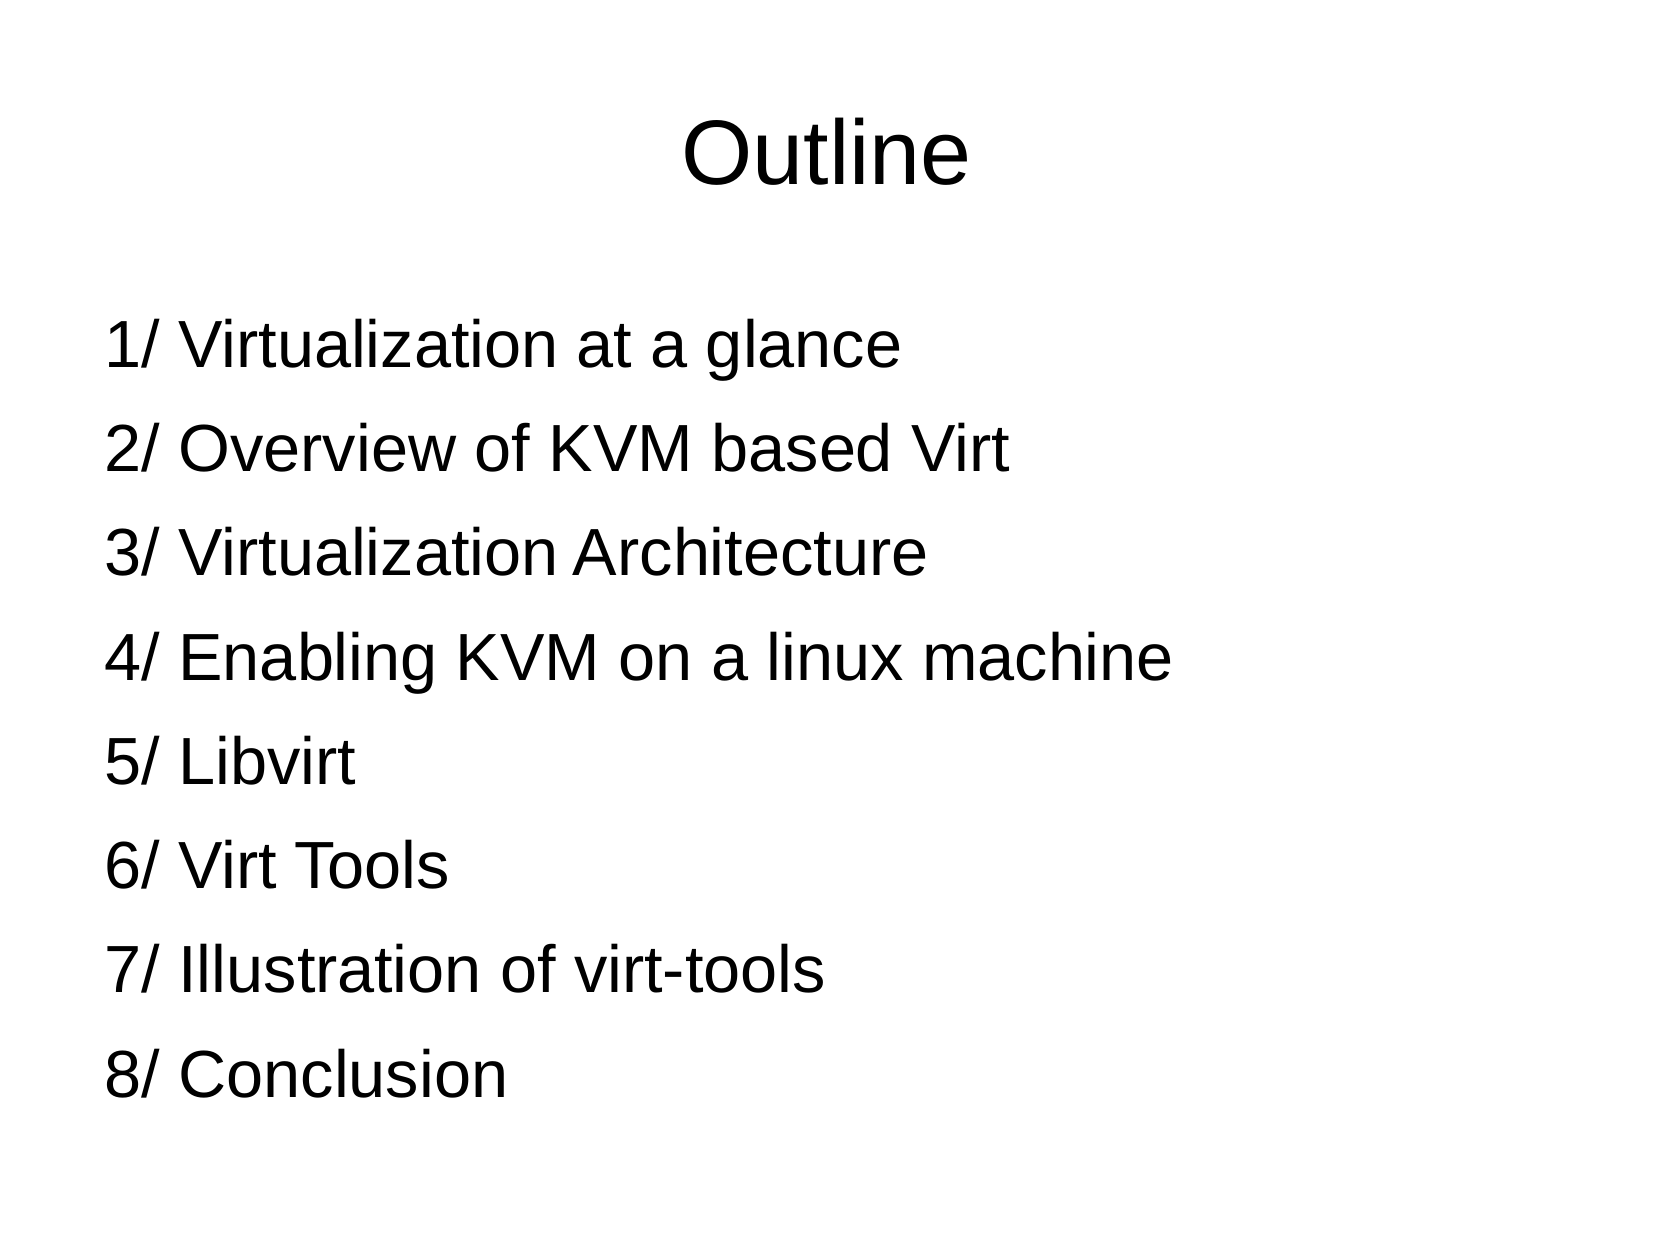

# Outline
 Virtualization at a glance
 Overview of KVM based Virt
 Virtualization Architecture
 Enabling KVM on a linux machine
 Libvirt
 Virt Tools
 Illustration of virt-tools
 Conclusion